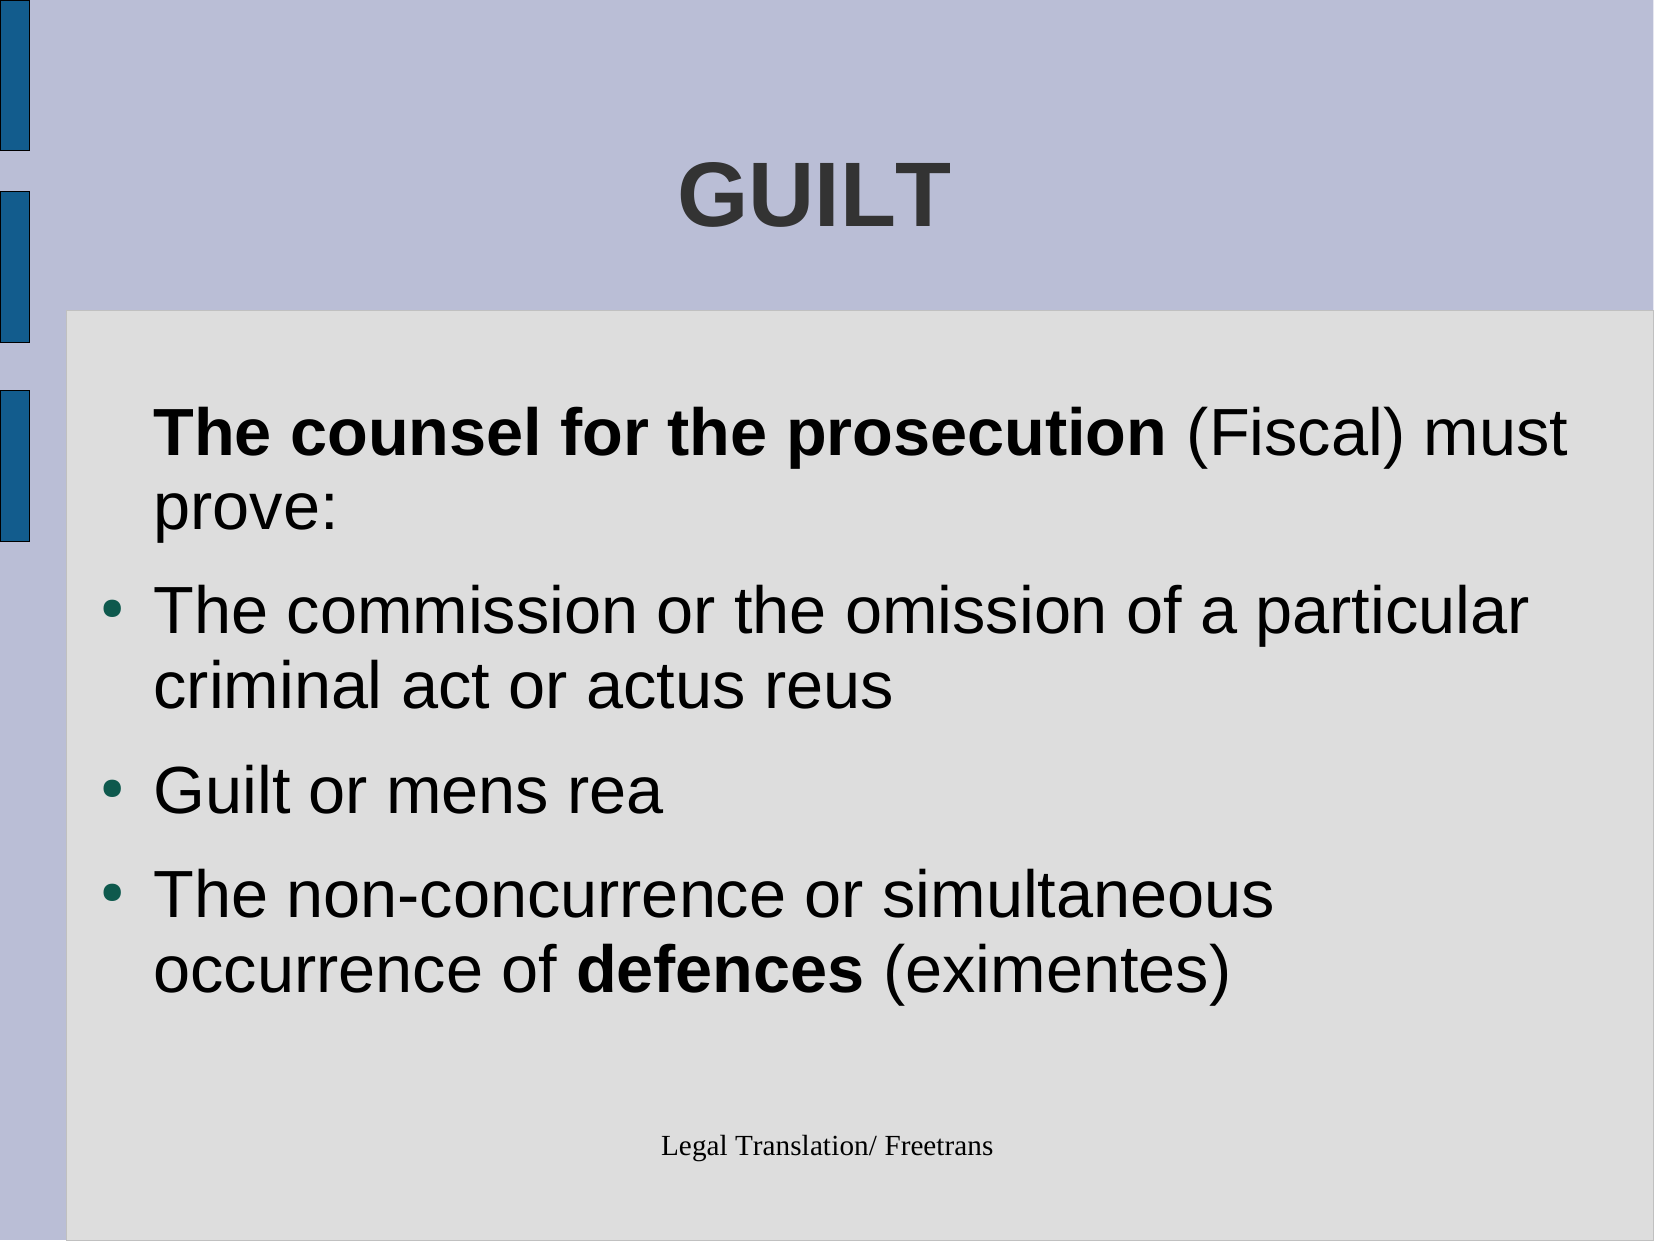

# GUILT
The counsel for the prosecution (Fiscal) must prove:
The commission or the omission of a particular criminal act or actus reus
Guilt or mens rea
The non-concurrence or simultaneous occurrence of defences (eximentes)
Legal Translation/ Freetrans